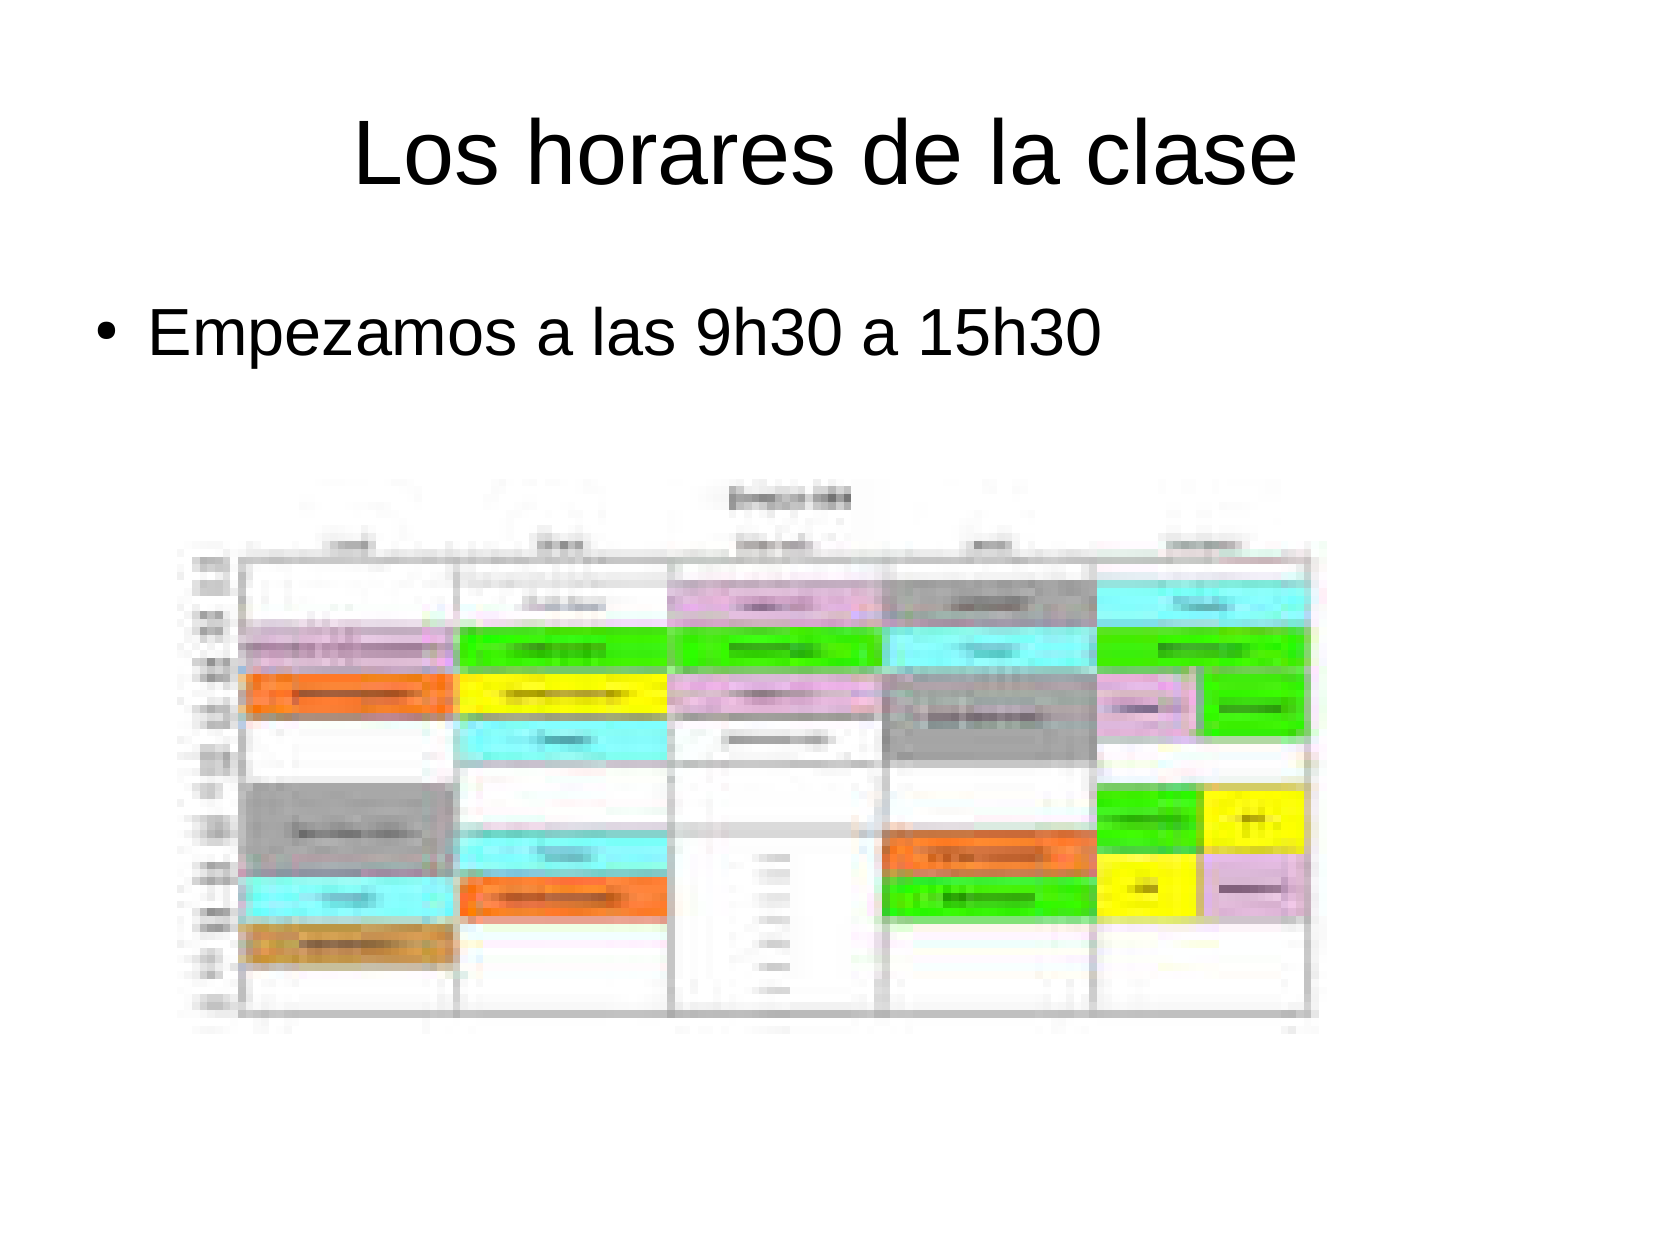

# Los horares de la clase
Empezamos a las 9h30 a 15h30